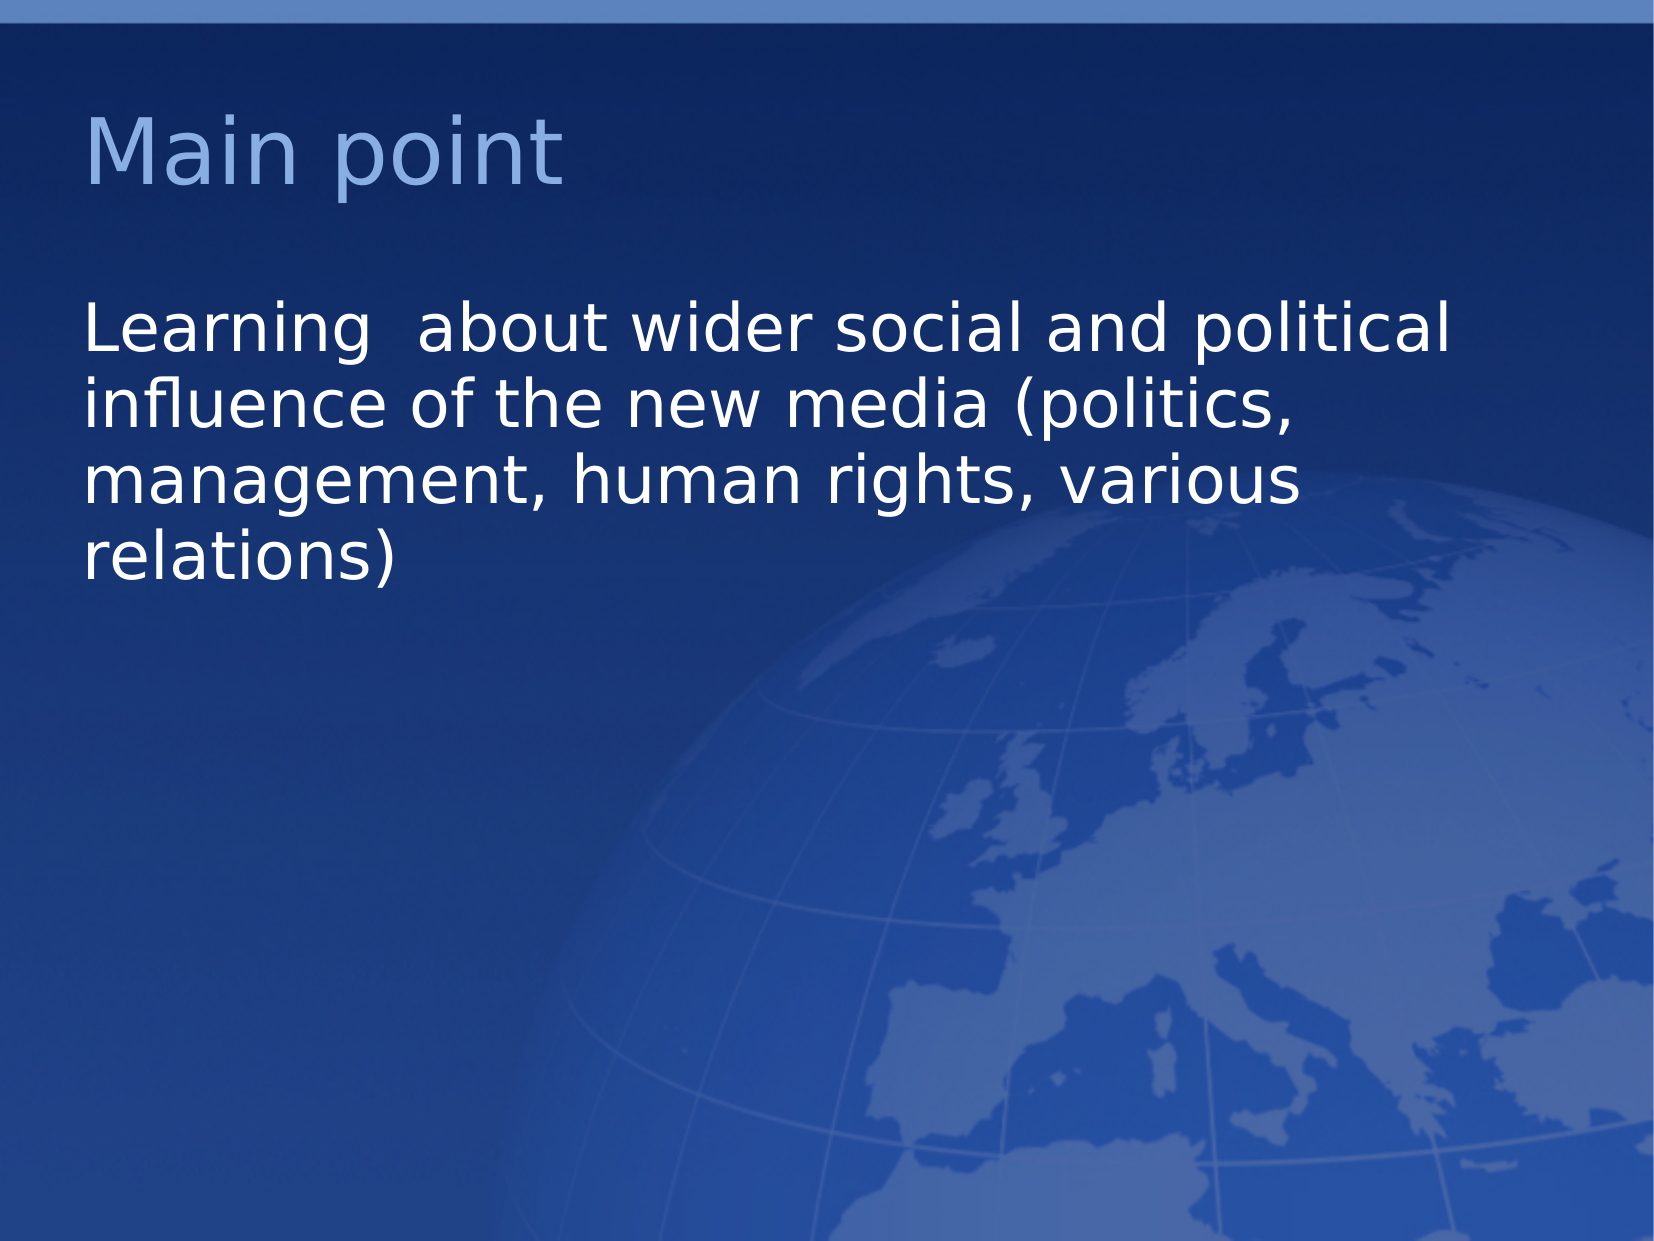

# Main point
Learning about wider social and political influence of the new media (politics, management, human rights, various relations)